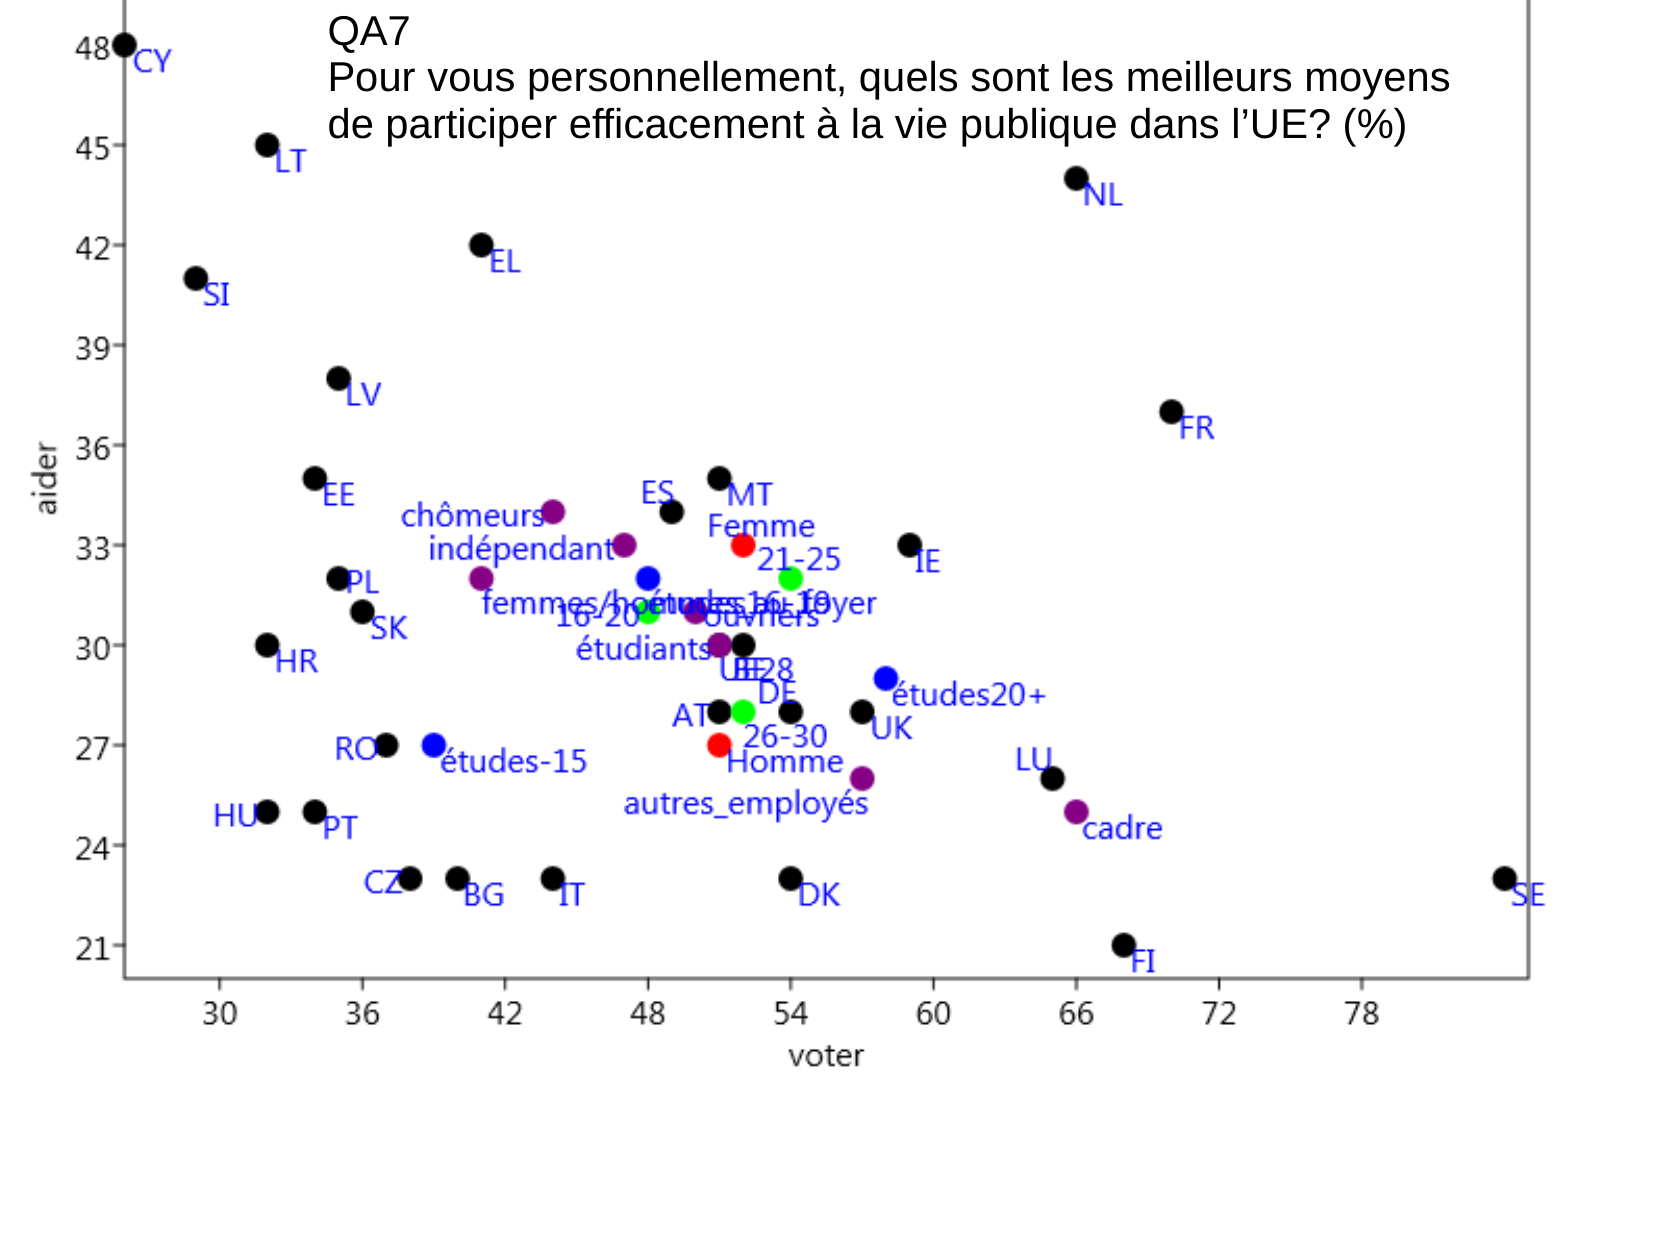

QA7
Pour vous personnellement, quels sont les meilleurs moyens de participer efficacement à la vie publique dans l’UE? (%)